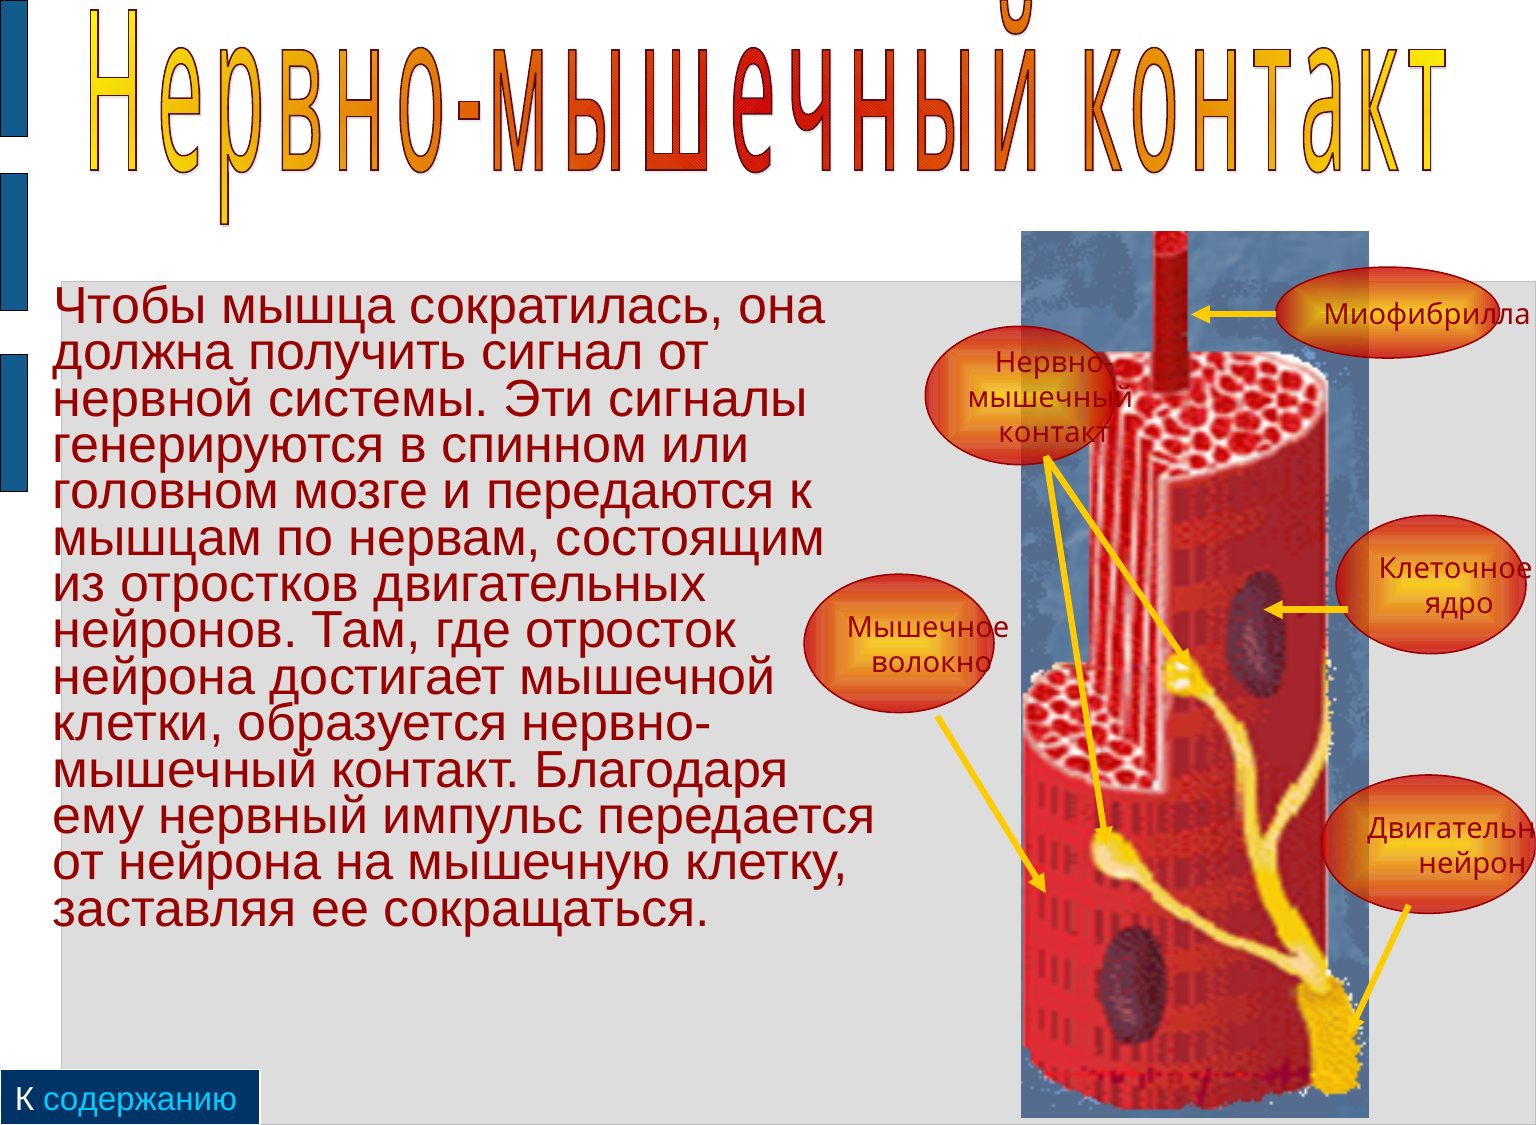

Нервно-мышечный контакт
Миофибрилла
# Чтобы мышца сократилась, она должна получить сигнал от нервной системы. Эти сигналы генерируются в спинном или головном мозге и передаются к мышцам по нервам, состоящим из отростков двигательных нейронов. Там, где отросток нейрона достигает мышечной клетки, образуется нервно-мышечный контакт. Благодаря ему нервный импульс передается от нейрона на мышечную клетку, заставляя ее сокращаться.
Нервно-
мышечный
контакт
Клеточное
ядро
Мышечное
волокно
Двигательный
нейрон
К содержанию